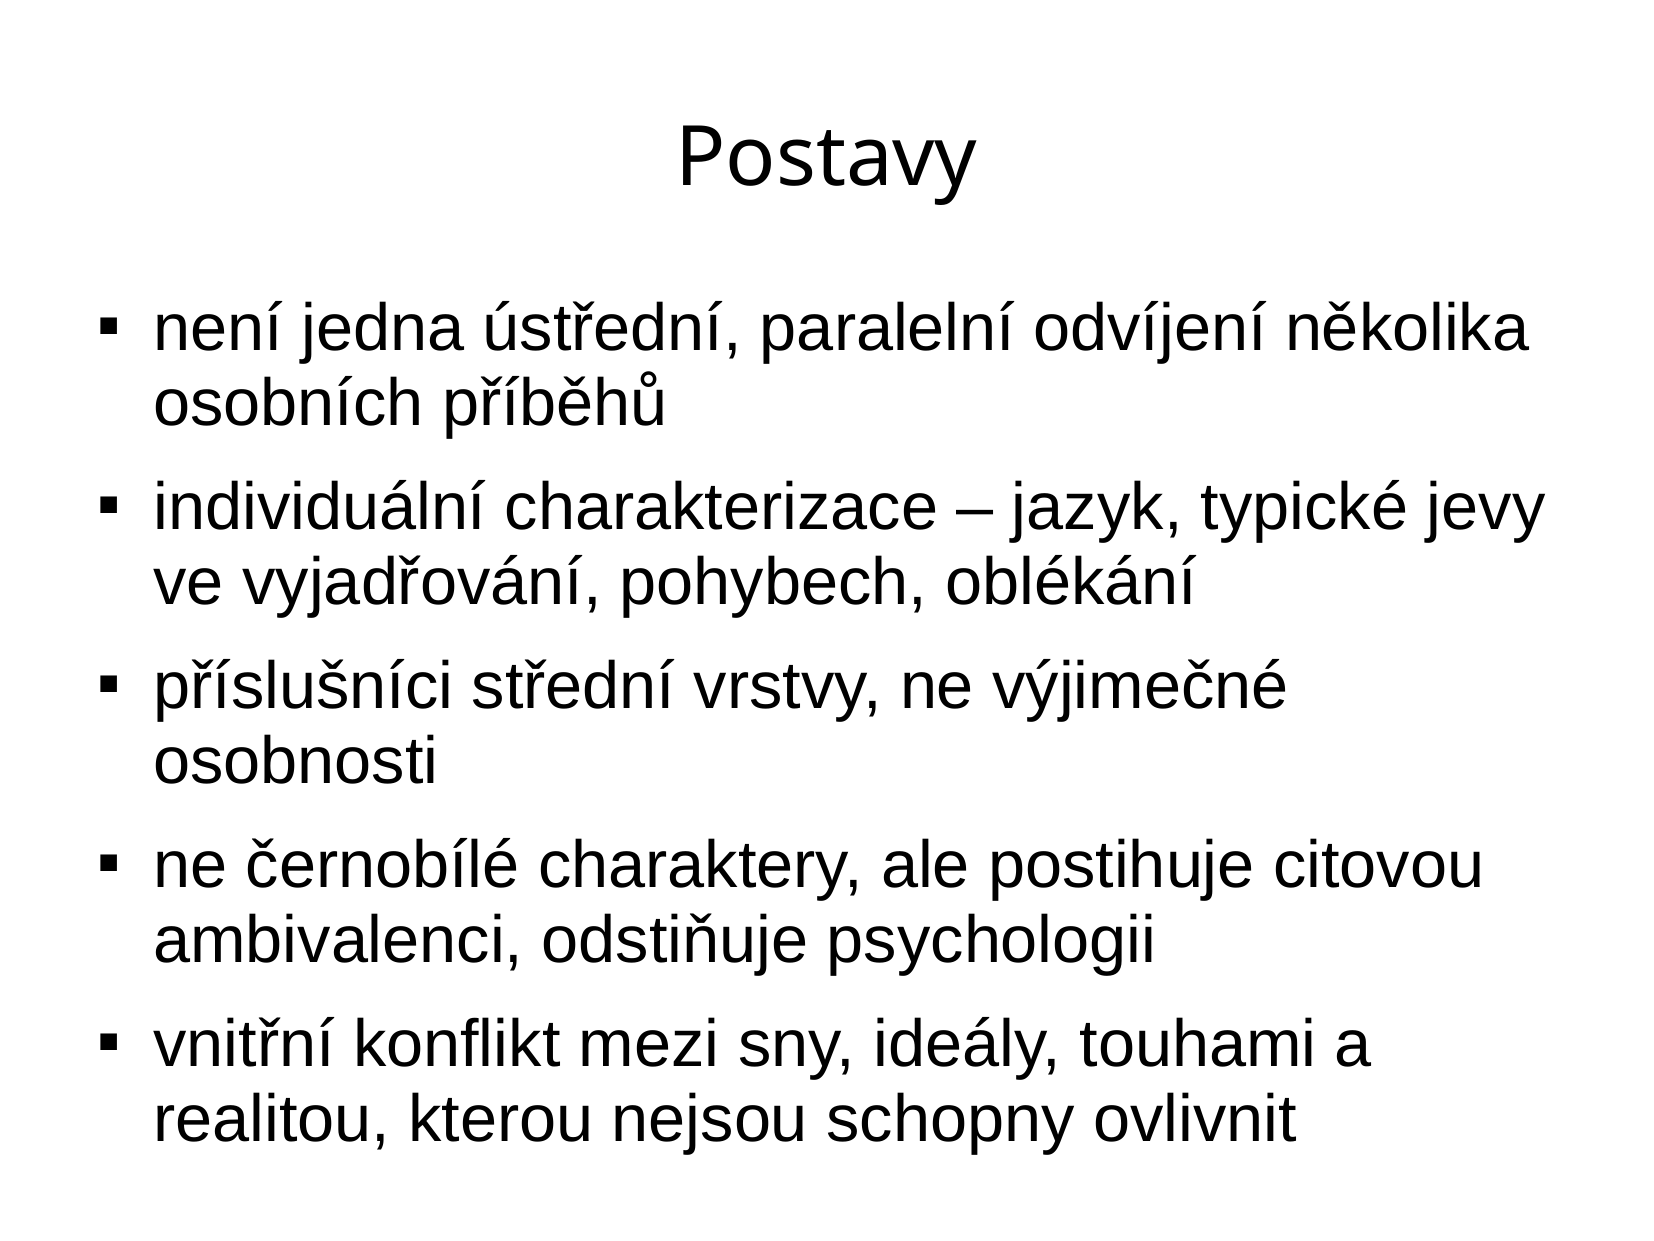

# Postavy
není jedna ústřední, paralelní odvíjení několika osobních příběhů
individuální charakterizace – jazyk, typické jevy ve vyjadřování, pohybech, oblékání
příslušníci střední vrstvy, ne výjimečné osobnosti
ne černobílé charaktery, ale postihuje citovou ambivalenci, odstiňuje psychologii
vnitřní konflikt mezi sny, ideály, touhami a realitou, kterou nejsou schopny ovlivnit